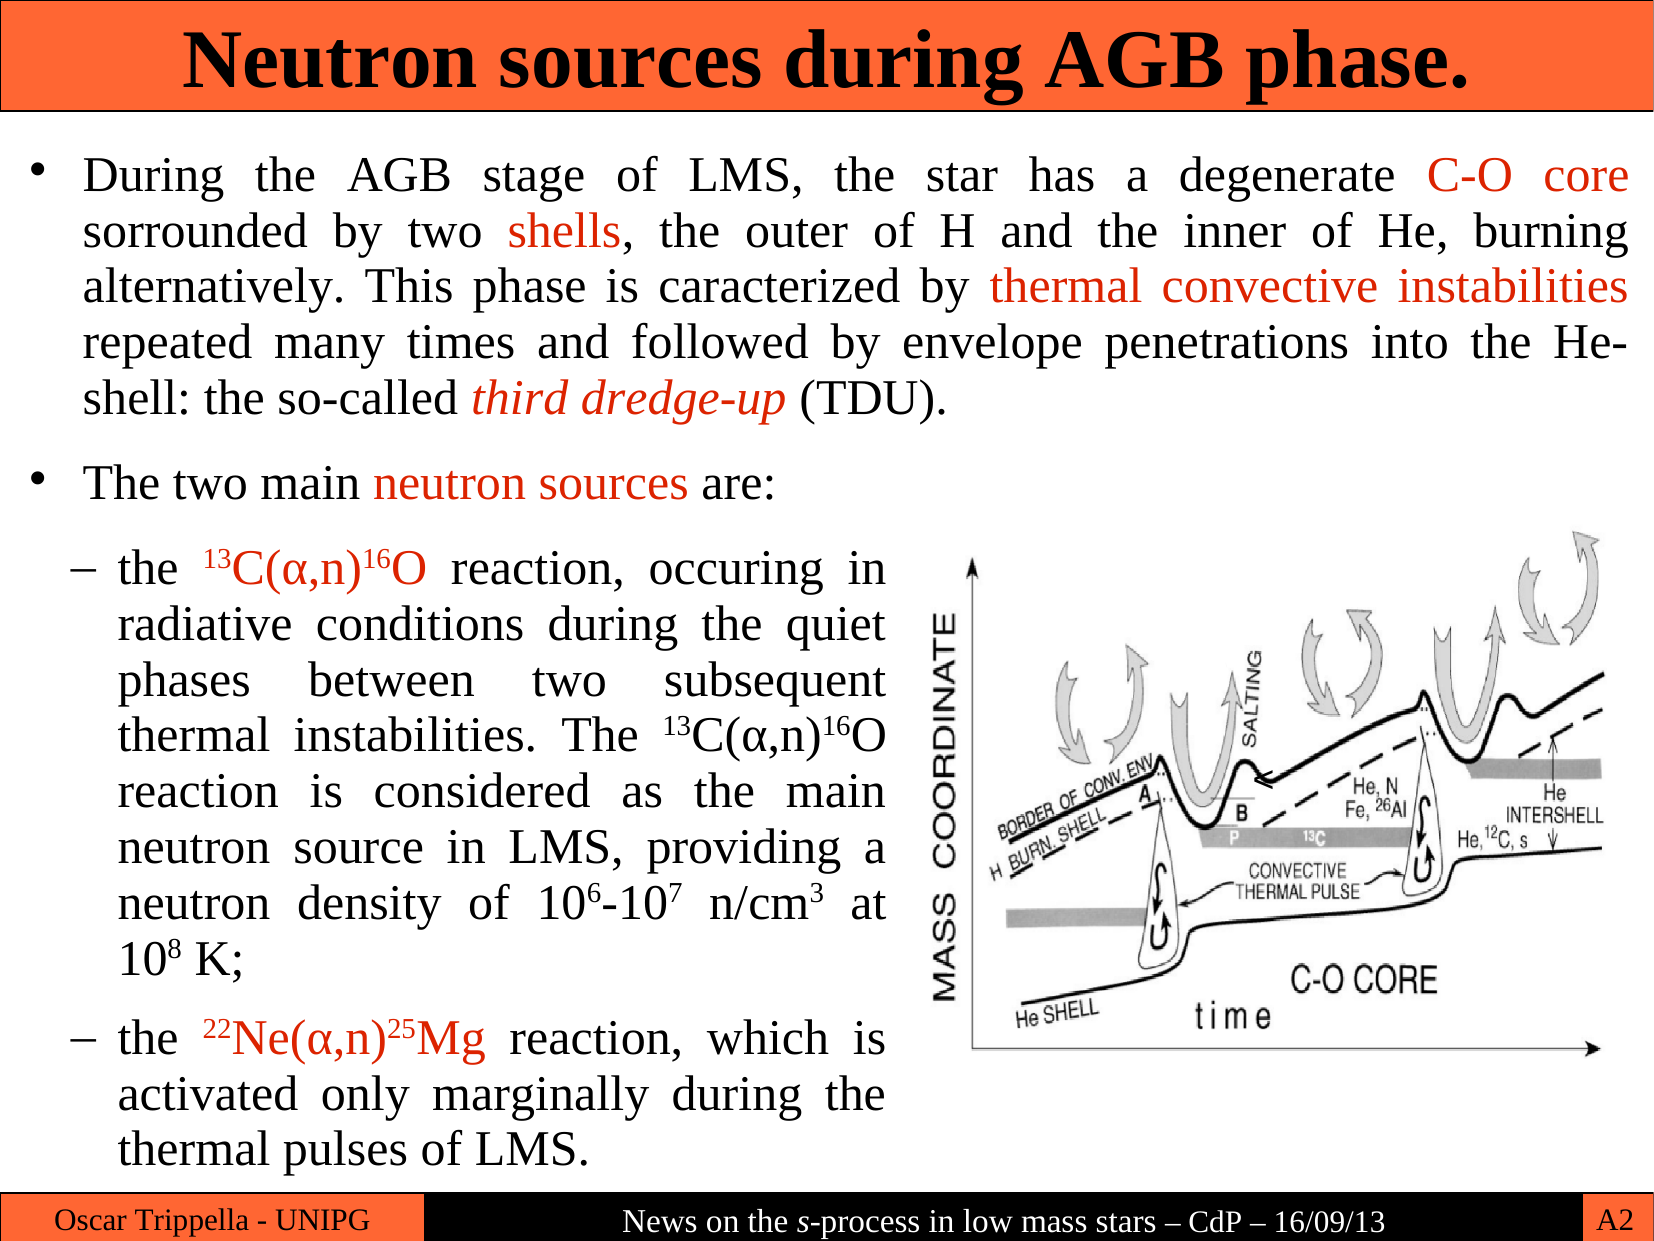

Neutron sources during AGB phase.
# During the AGB stage of LMS, the star has a degenerate C-O core sorrounded by two shells, the outer of H and the inner of He, burning alternatively. This phase is caracterized by thermal convective instabilities repeated many times and followed by envelope penetrations into the He-shell: the so-called third dredge-up (TDU).
The two main neutron sources are:
the 13C(α,n)16O reaction, occuring in radiative conditions during the quiet phases between two subsequent thermal instabilities. The 13C(α,n)16O reaction is considered as the main neutron source in LMS, providing a neutron density of 106-107 n/cm3 at 108 K;
the 22Ne(α,n)25Mg reaction, which is activated only marginally during the thermal pulses of LMS.
<
Oscar Trippella
Oscar Trippella - UNIPG
Open problems and future directions in heavy element nucleosynthesis – Debrecen – 10/04/13
News on the s-process in low mass stars – CdP – 16/09/13
A2
3